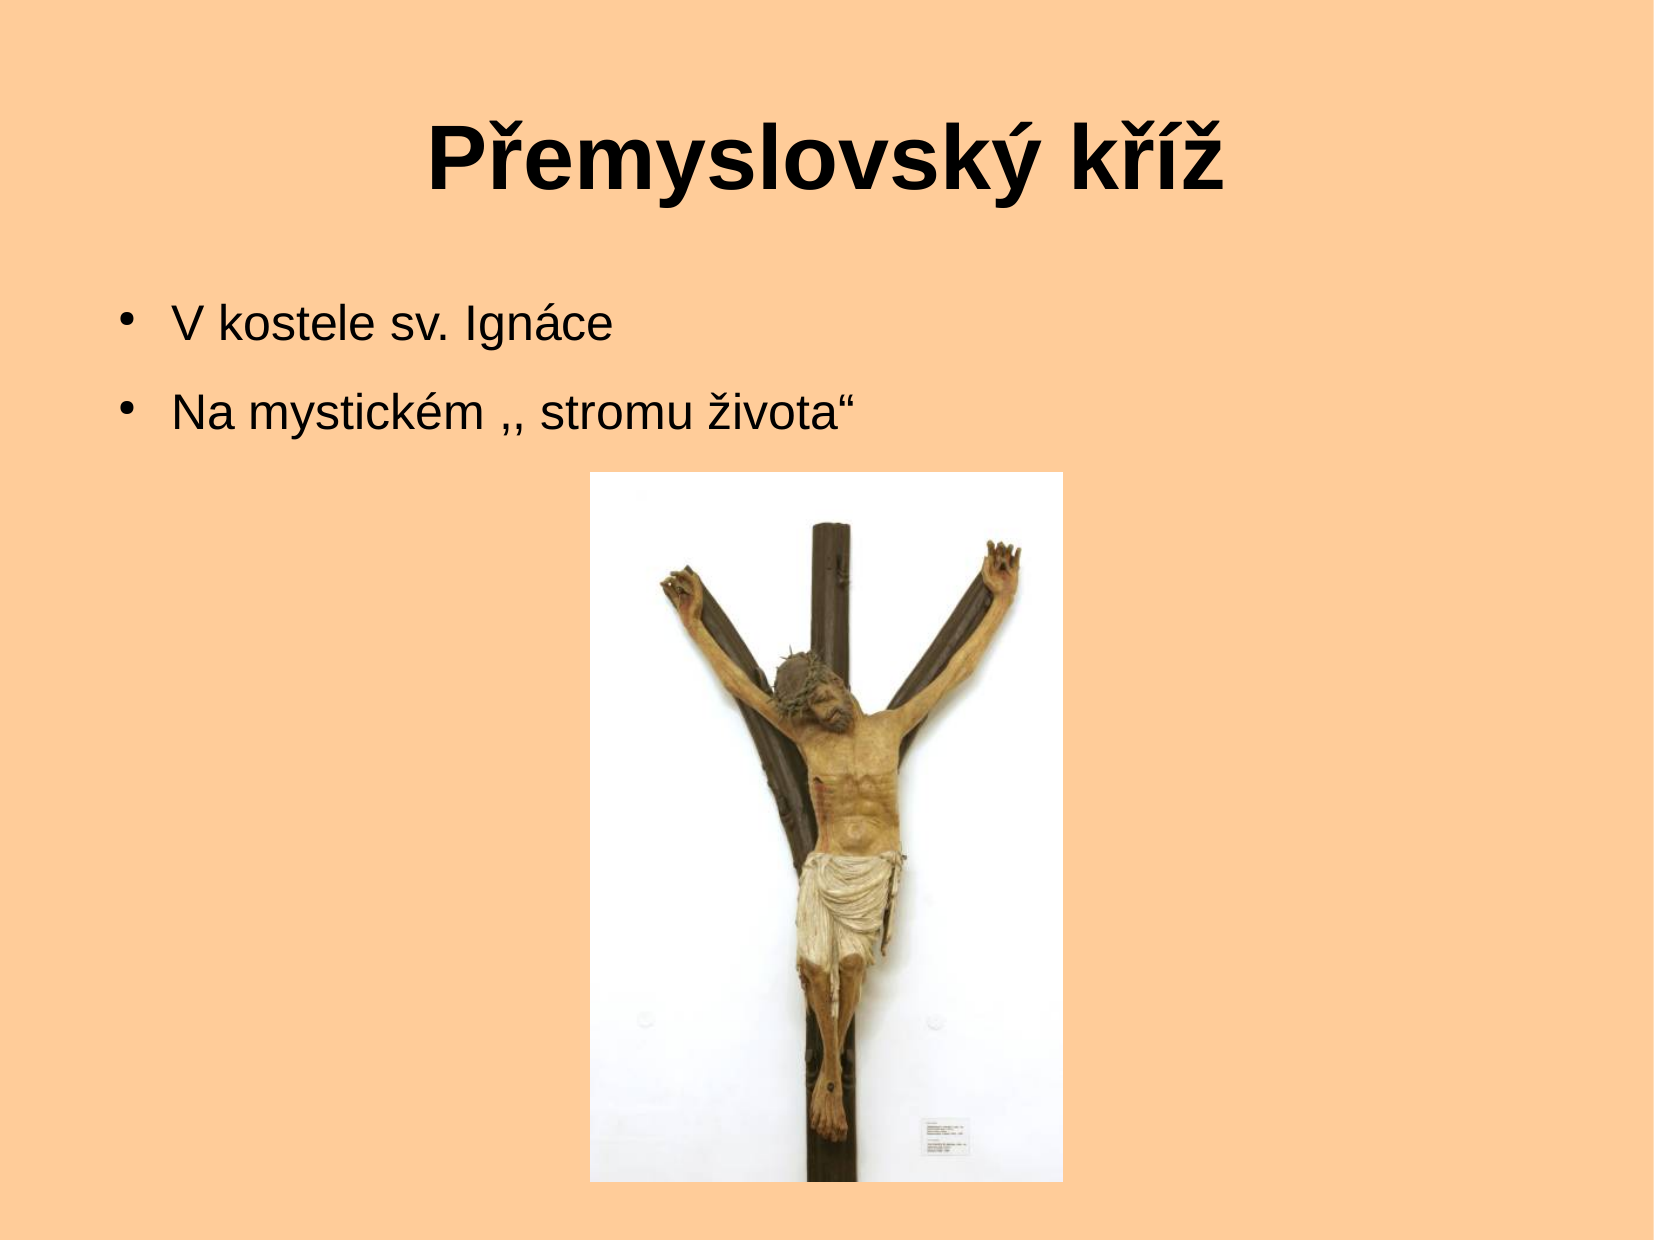

# Přemyslovský kříž
V kostele sv. Ignáce
Na mystickém ,, stromu života“